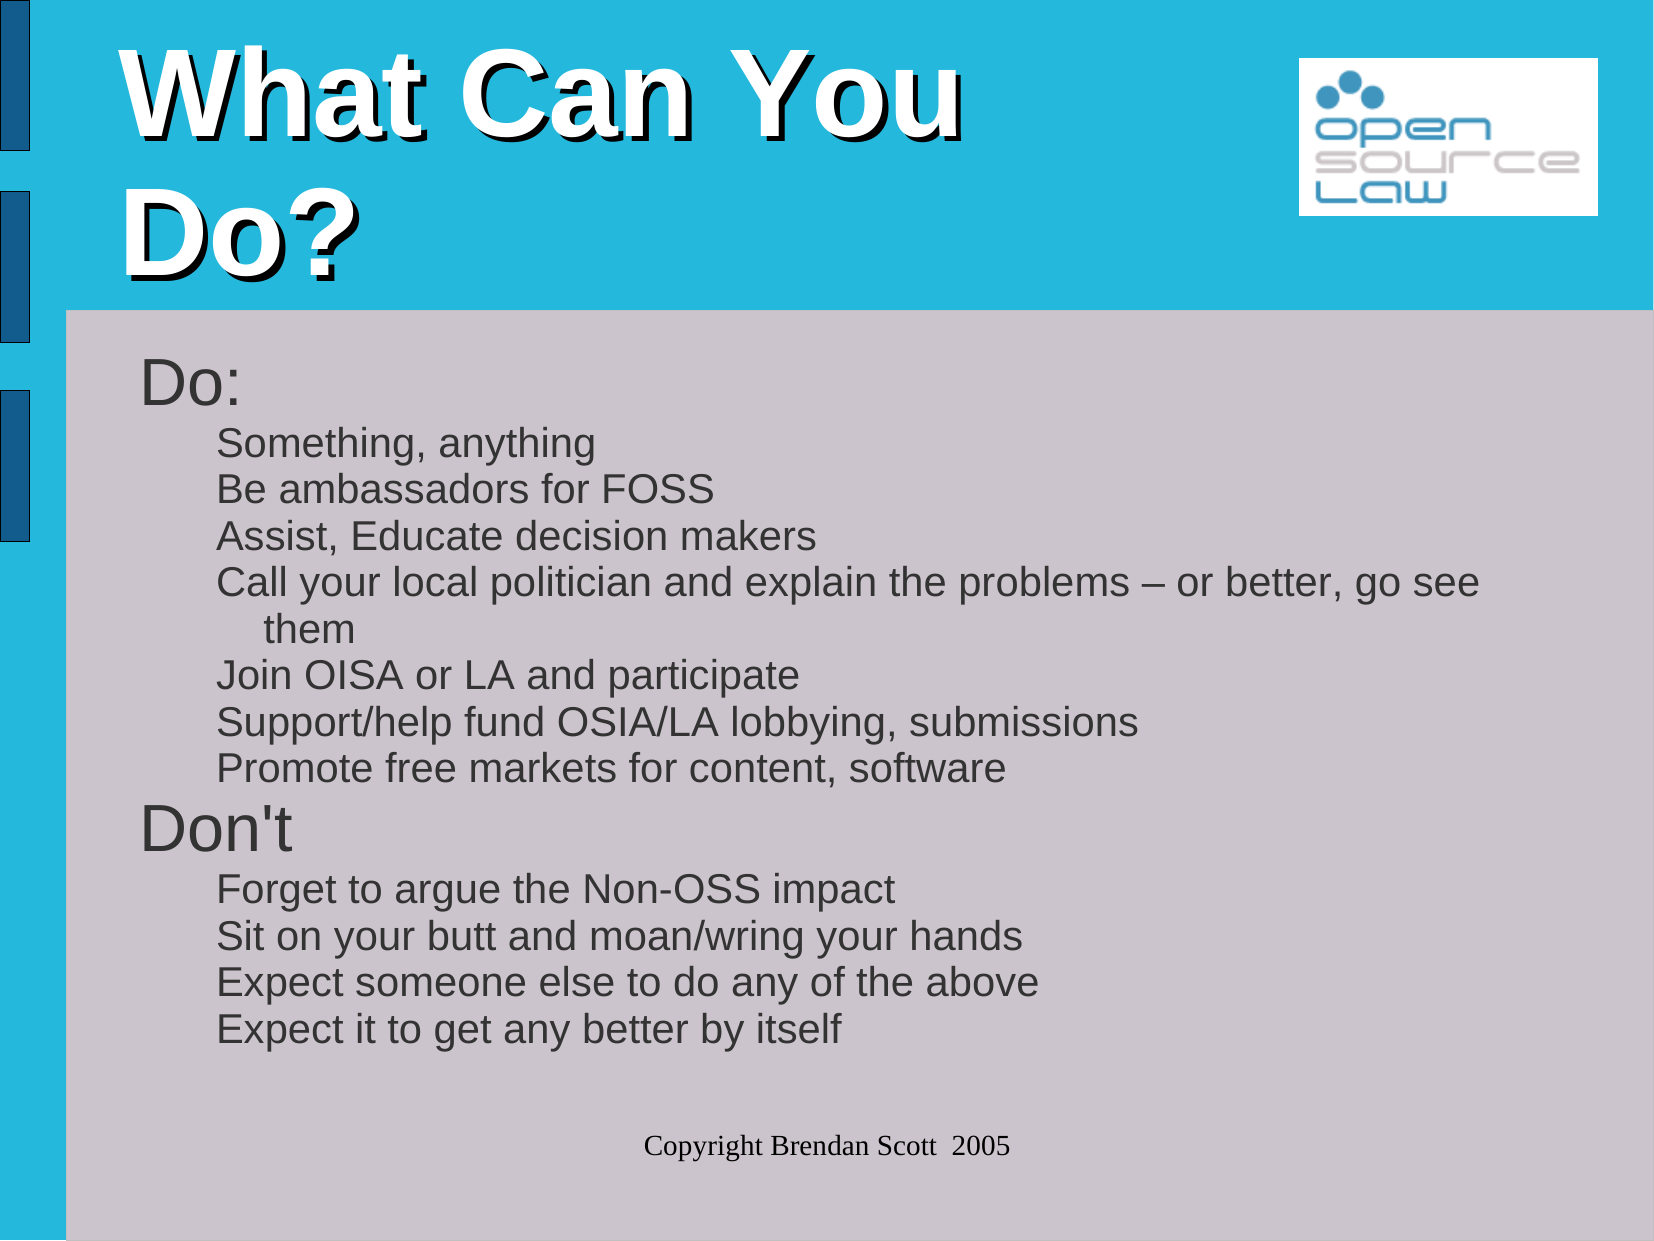

# What Can You Do?
Do:
Something, anything
Be ambassadors for FOSS
Assist, Educate decision makers
Call your local politician and explain the problems – or better, go see them
Join OISA or LA and participate
Support/help fund OSIA/LA lobbying, submissions
Promote free markets for content, software
Don't
Forget to argue the Non-OSS impact
Sit on your butt and moan/wring your hands
Expect someone else to do any of the above
Expect it to get any better by itself